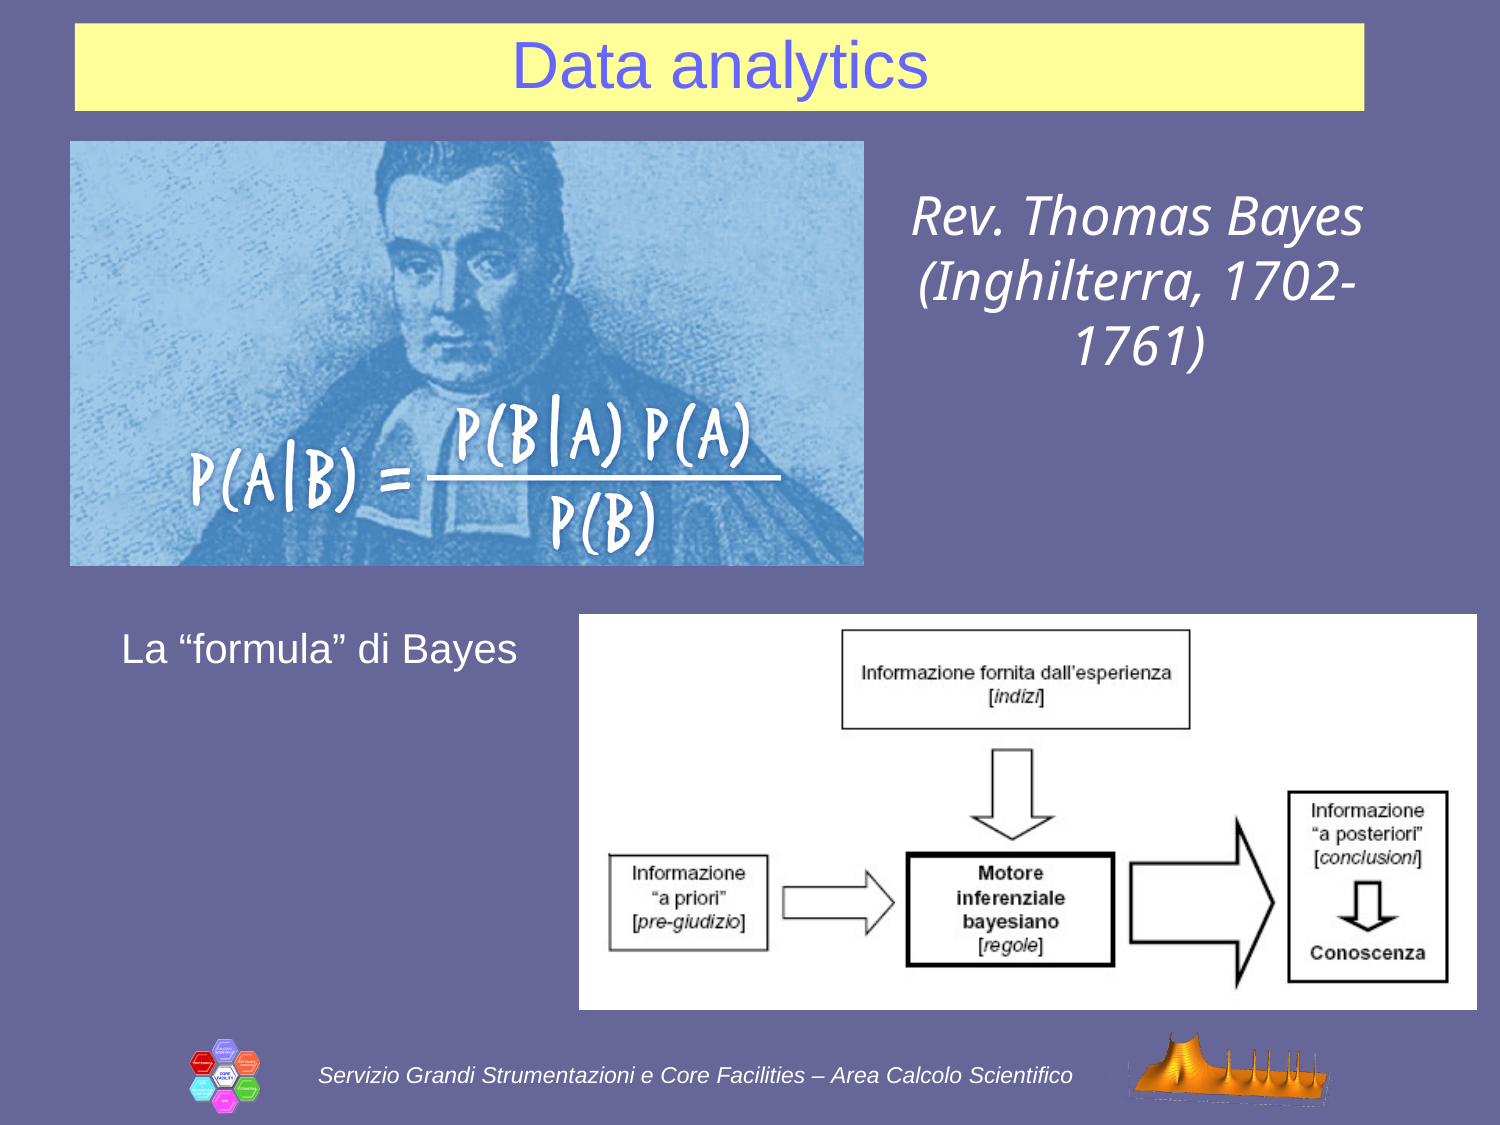

Data analytics
Rev. Thomas Bayes
(Inghilterra, 1702-1761)
La “formula” di Bayes